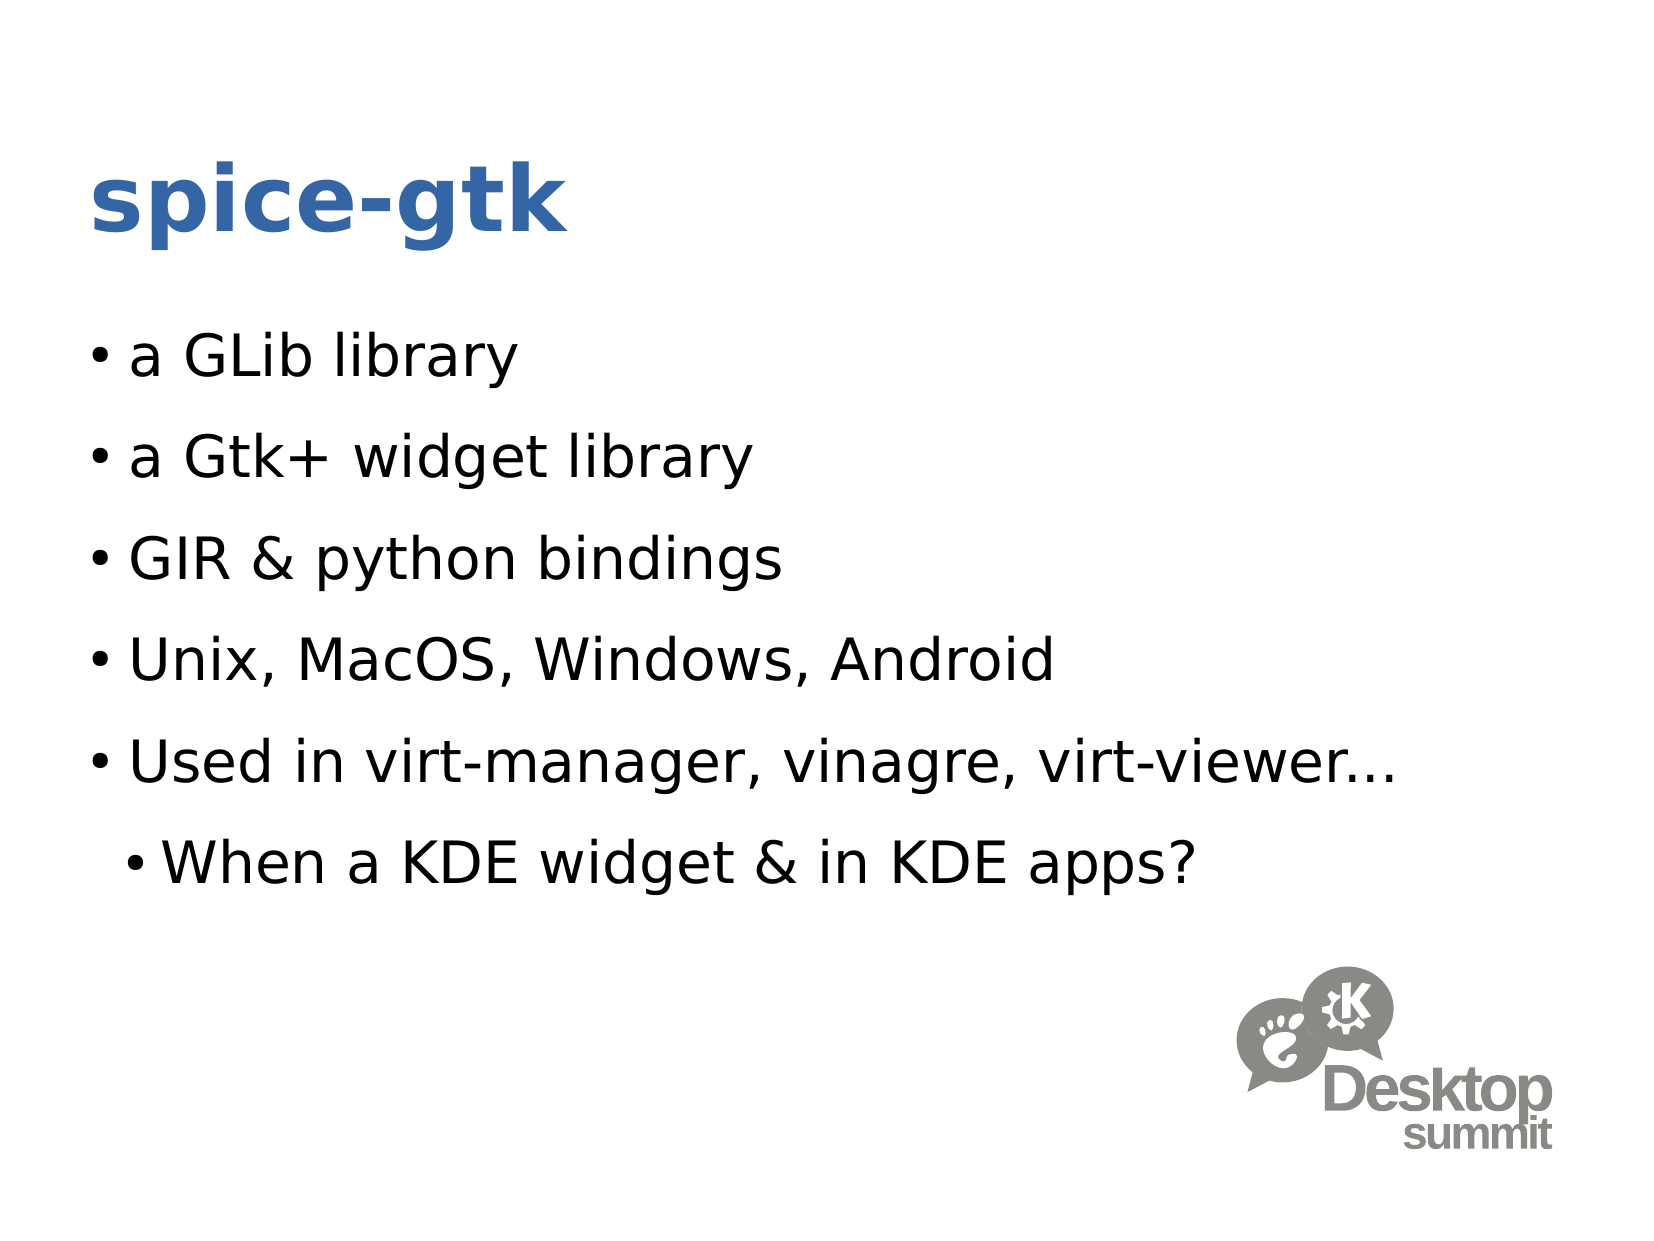

spice-gtk
 a GLib library
 a Gtk+ widget library
 GIR & python bindings
 Unix, MacOS, Windows, Android
 Used in virt-manager, vinagre, virt-viewer...
When a KDE widget & in KDE apps?